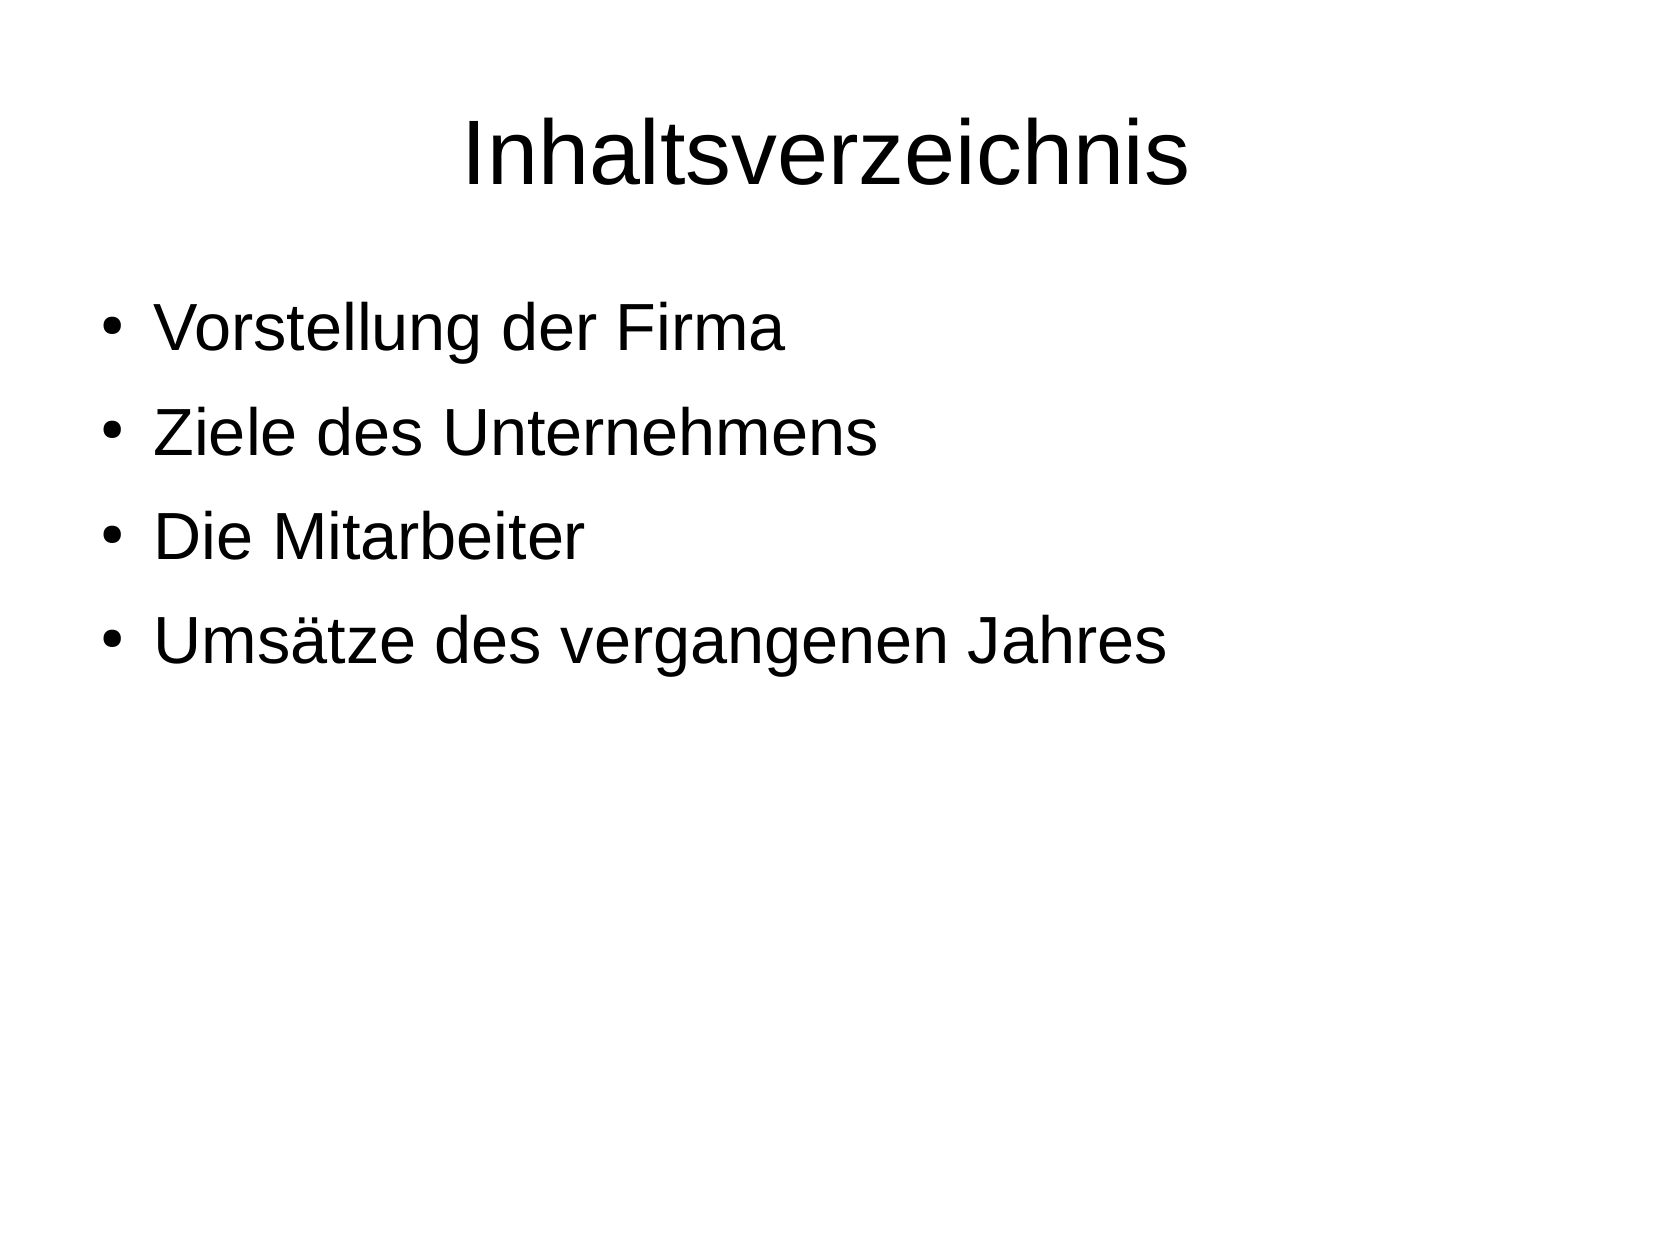

# Inhaltsverzeichnis
Vorstellung der Firma
Ziele des Unternehmens
Die Mitarbeiter
Umsätze des vergangenen Jahres